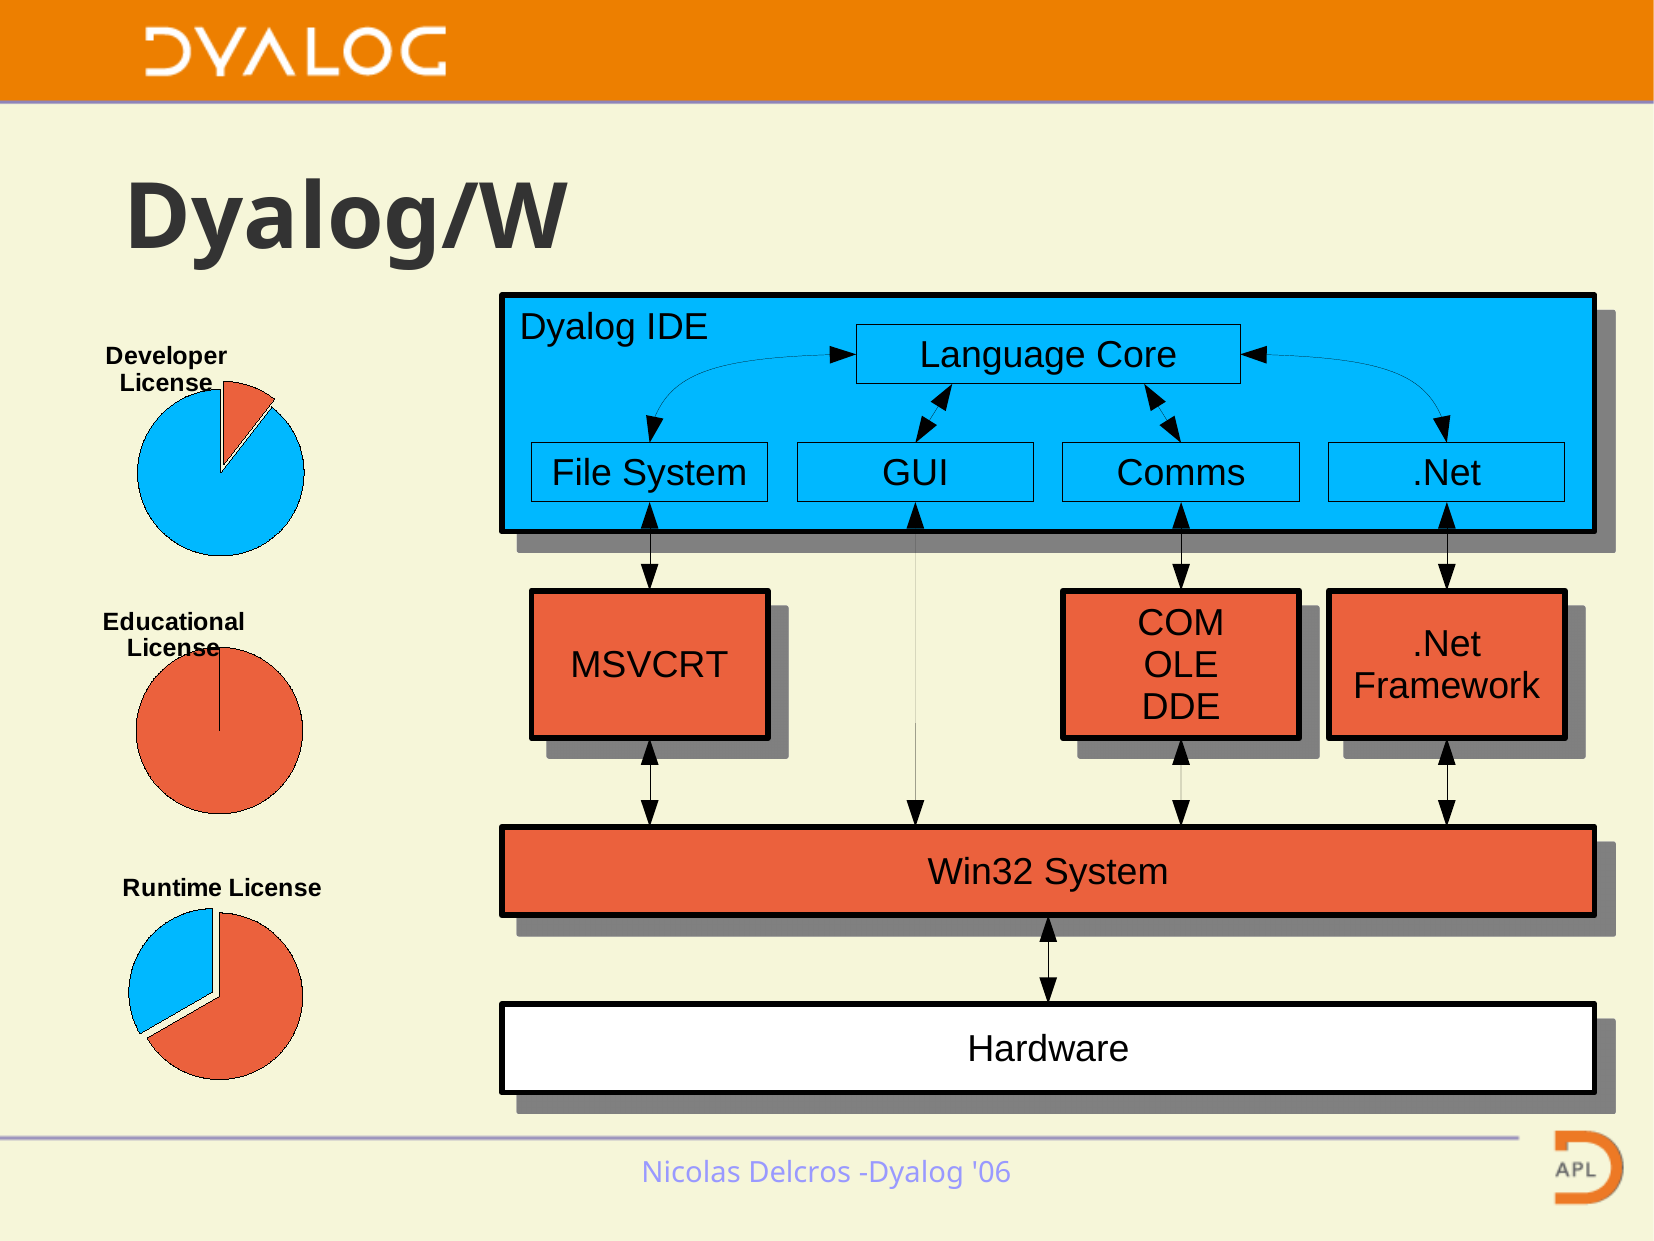

# Dyalog/W
Dyalog IDE
Language Core
### Chart: Developer License
| Category | Column 1 |
|---|---|
| Row 1 | 850.0 |
| Row 2 | 100.0 |File System
GUI
Comms
.Net
MSVCRT
COM
OLE
DDE
.Net
Framework
### Chart: Educational License
| Category | Column 1 |
|---|---|
| Row 1 | 0.0 |
| Row 2 | 1.0 |Win32 System
### Chart: Runtime License
| Category | Column 1 |
|---|---|
| Row 1 | 50.0 |
| Row 2 | 100.0 |Hardware
Nicolas Delcros -Dyalog '06